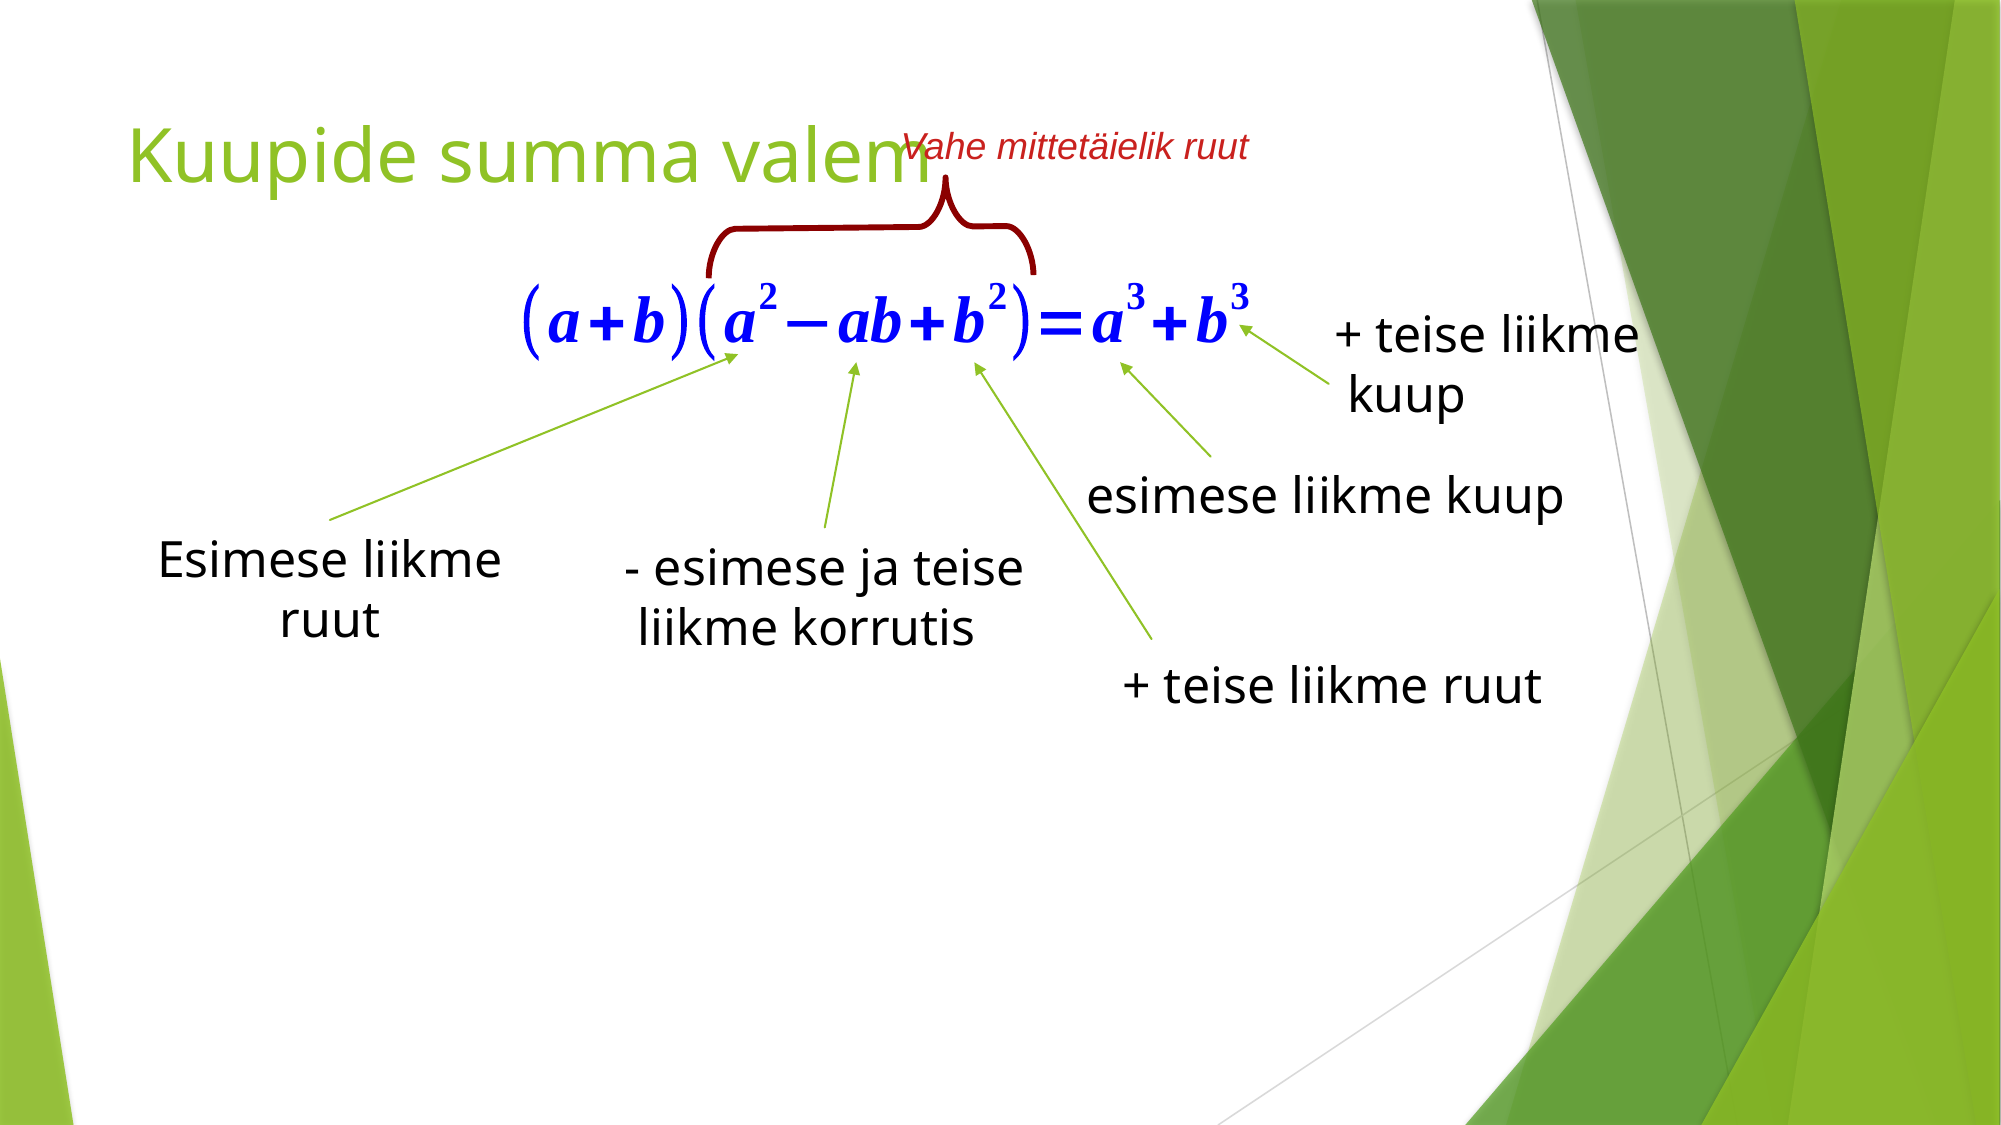

# Kuupide summa valem
Vahe mittetäielik ruut
+ teise liikme
 kuup
 esimese liikme kuup
Esimese liikme ruut
- esimese ja teise
 liikme korrutis
+ teise liikme ruut